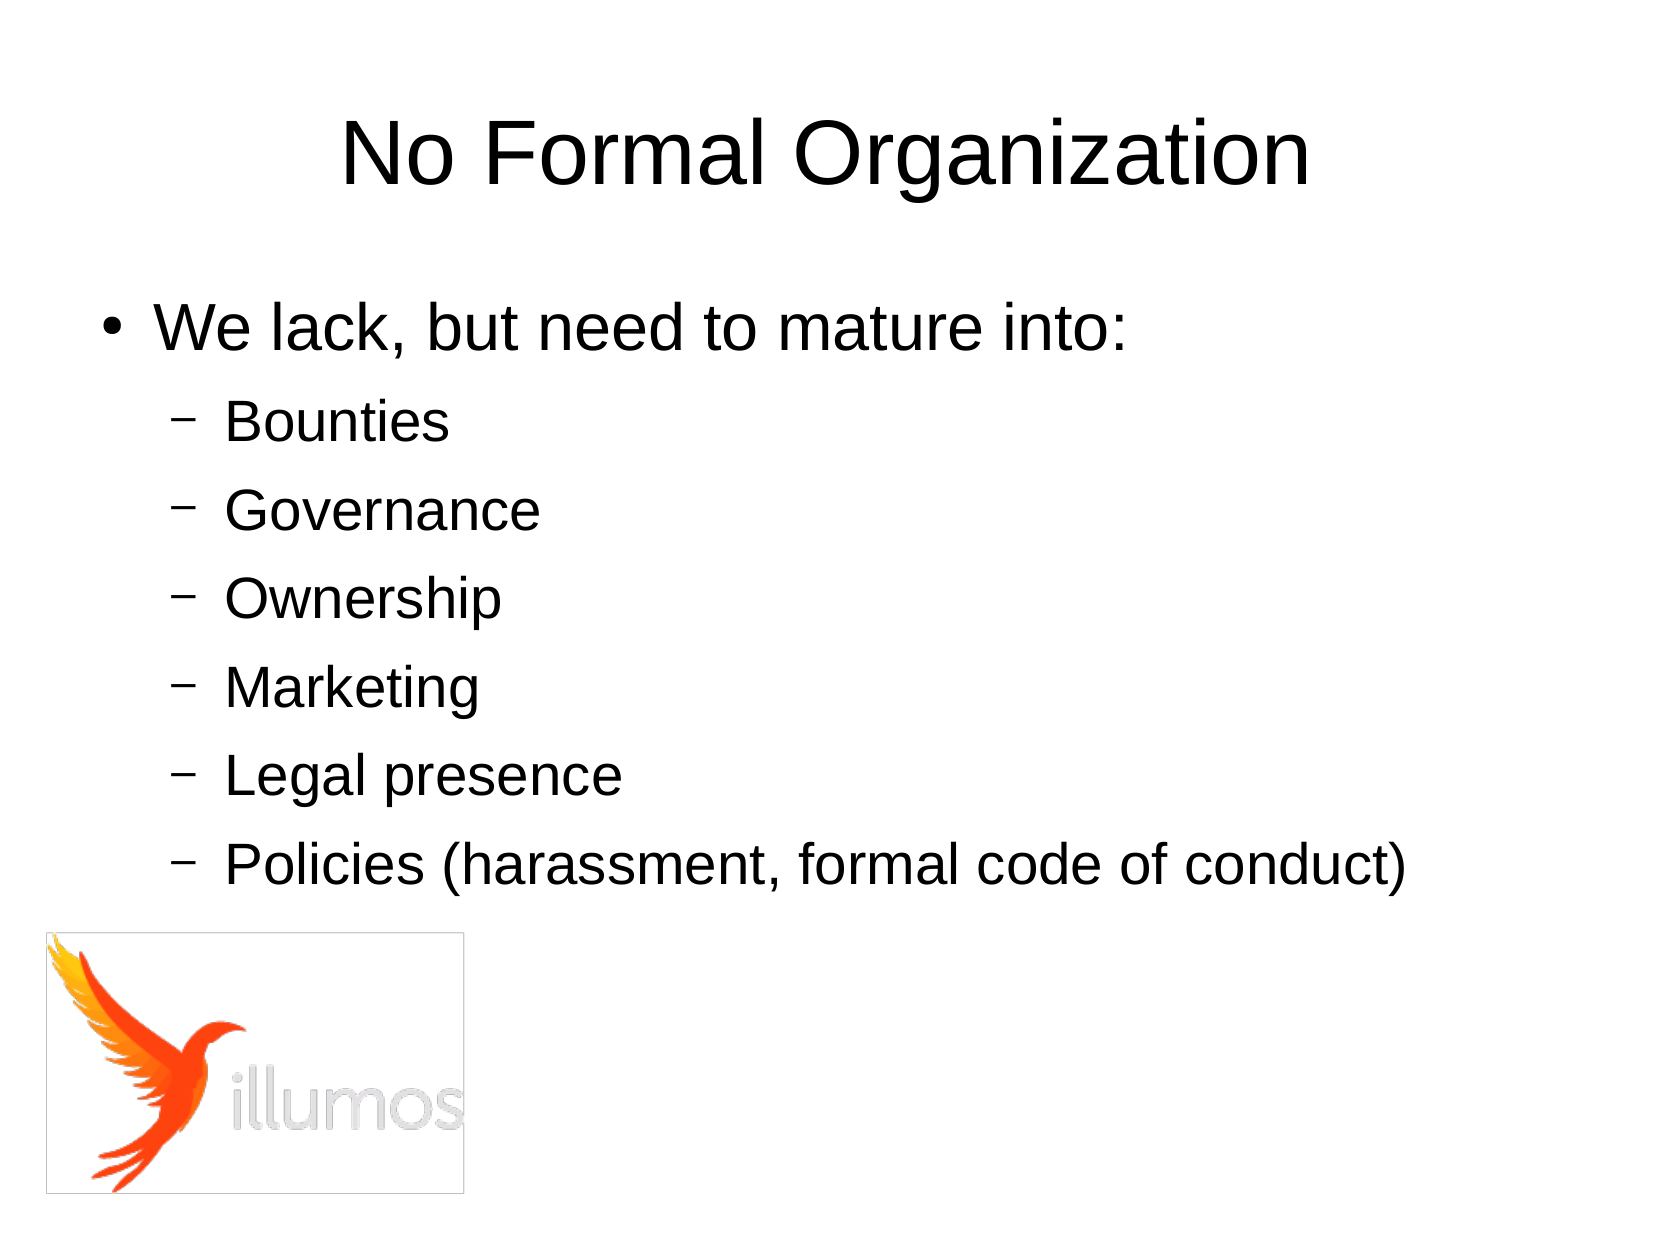

# No Formal Organization
We lack, but need to mature into:
Bounties
Governance
Ownership
Marketing
Legal presence
Policies (harassment, formal code of conduct)